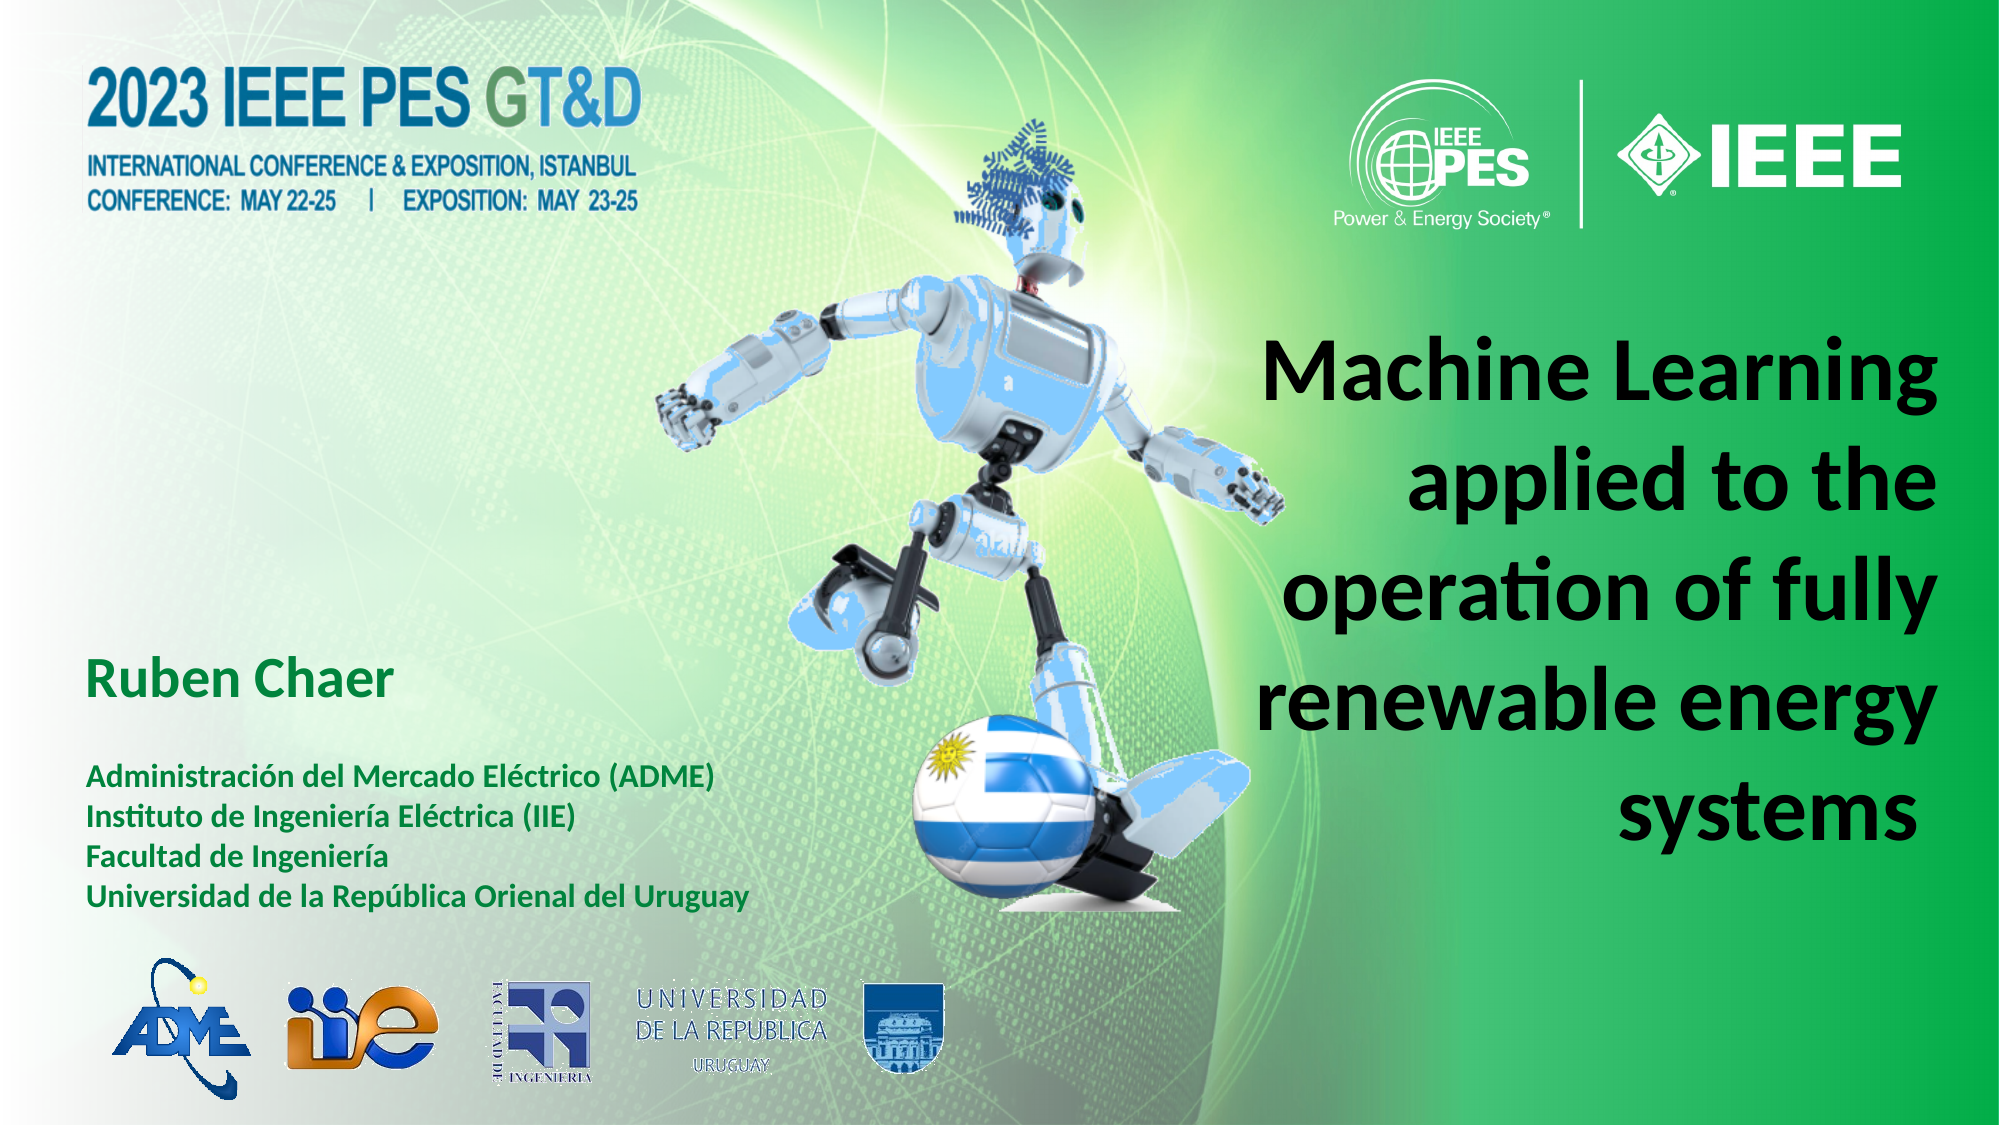

Machine Learning applied to the operation of fully renewable energy systems
# Ruben Chaer
Administración del Mercado Eléctrico (ADME)
Instituto de Ingeniería Eléctrica (IIE)
Facultad de Ingeniería
Universidad de la República Orienal del Uruguay